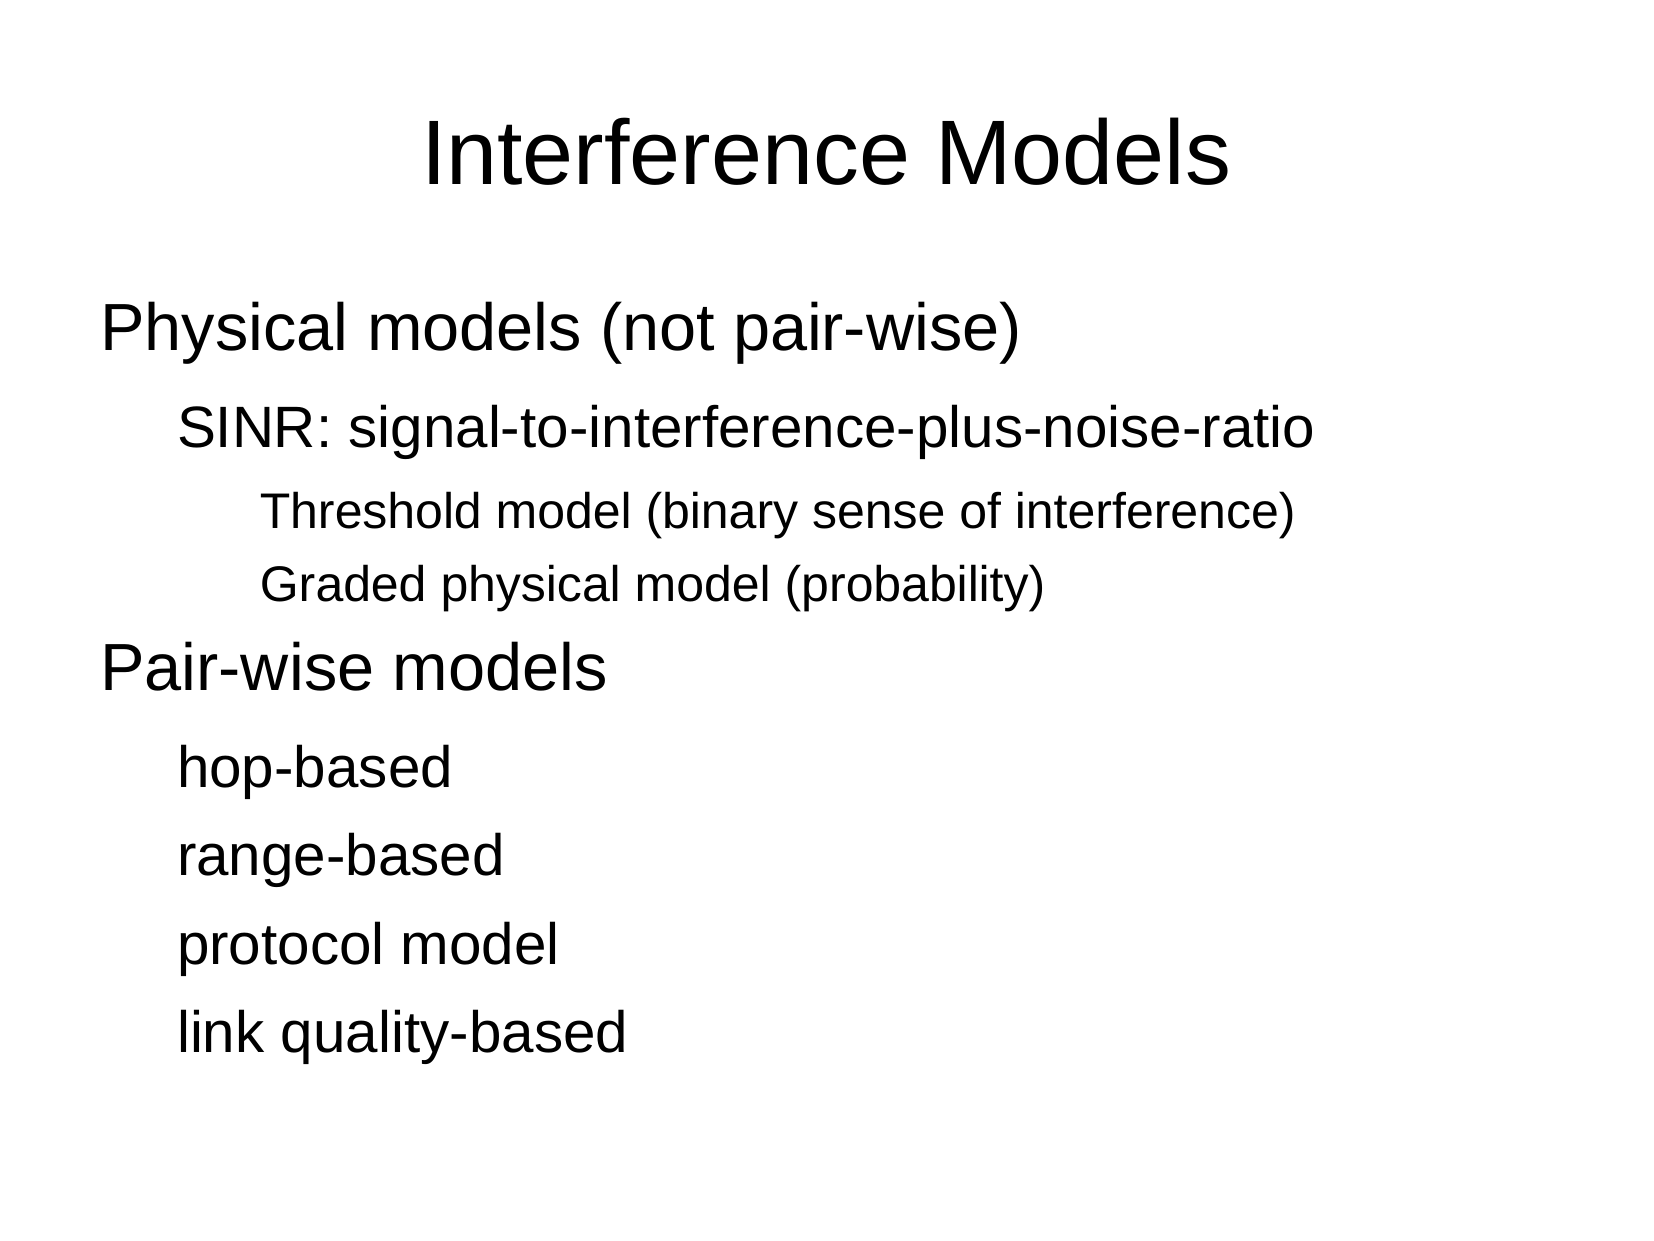

# Interference Models
Physical models (not pair-wise)
SINR: signal-to-interference-plus-noise-ratio
Threshold model (binary sense of interference)
Graded physical model (probability)
Pair-wise models
hop-based
range-based
protocol model
link quality-based